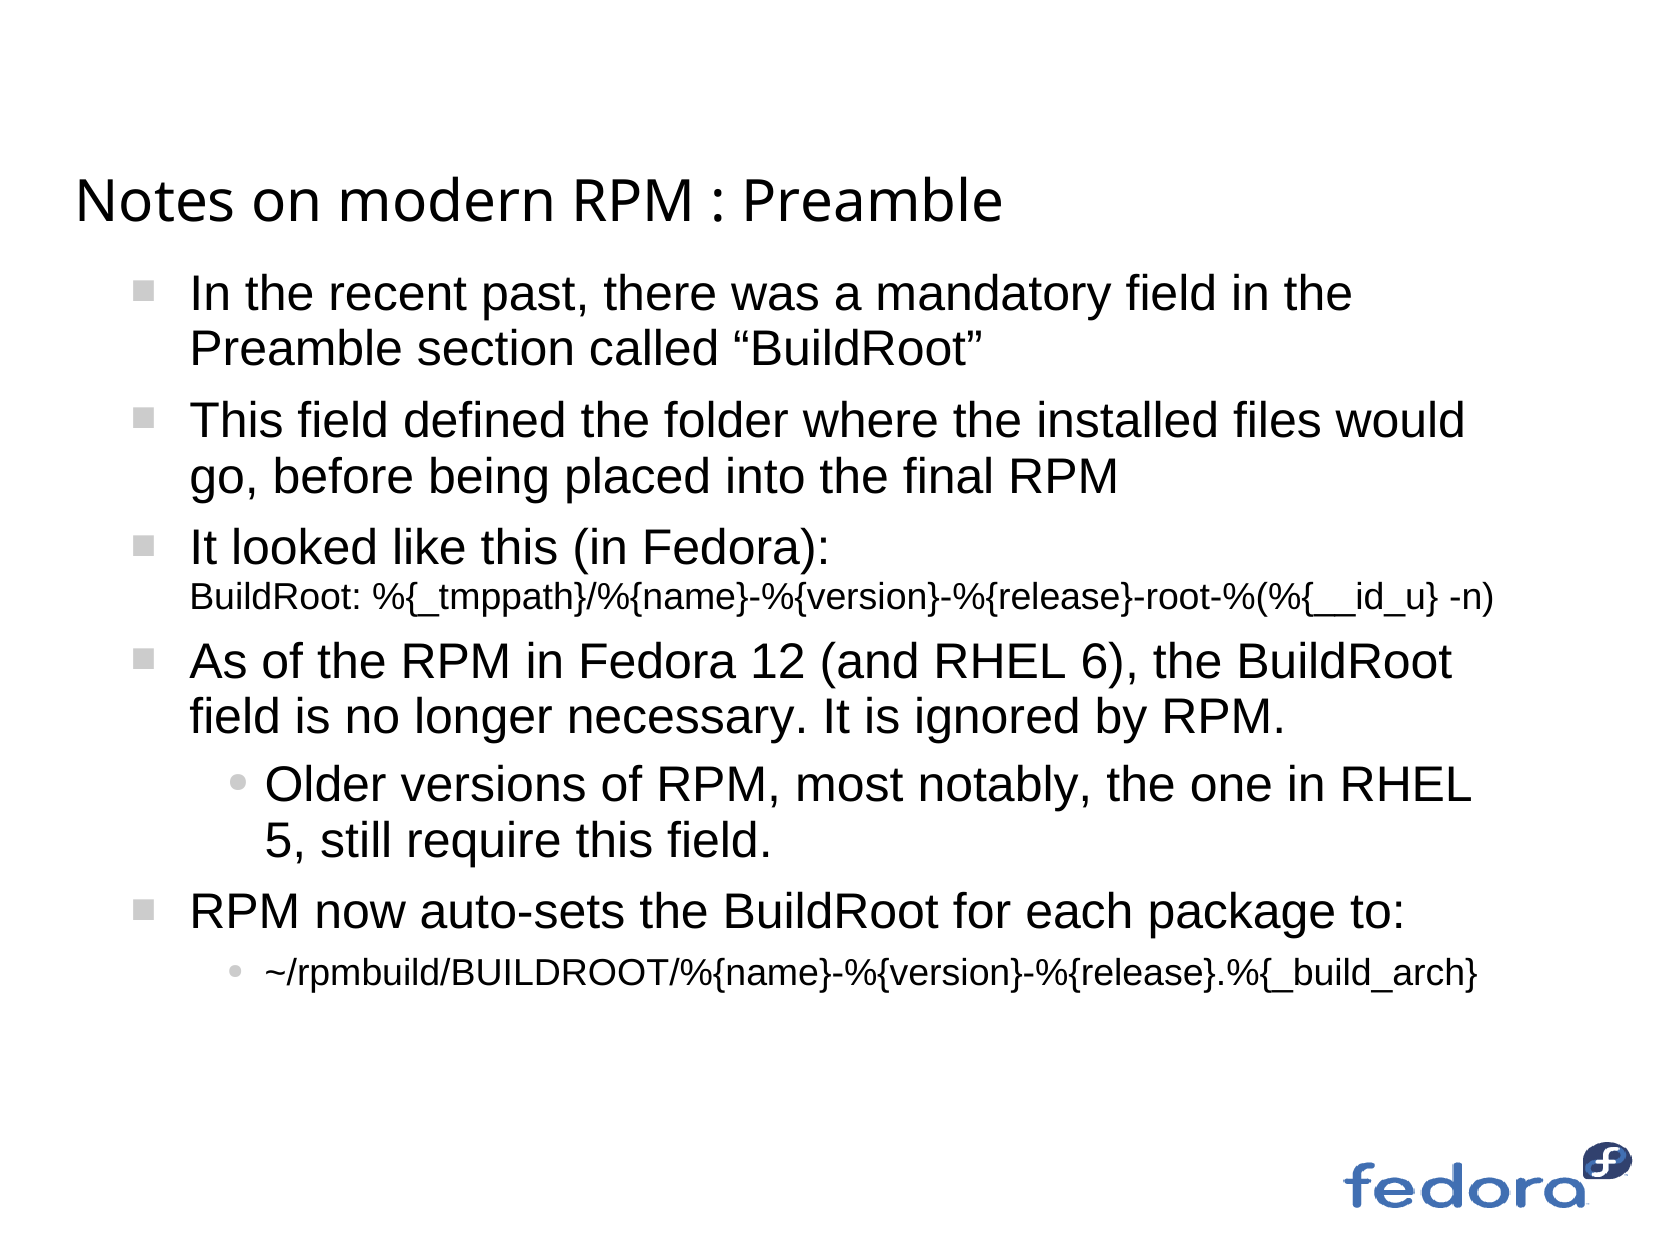

# Notes on modern RPM : Preamble
In the recent past, there was a mandatory field in the Preamble section called “BuildRoot”
This field defined the folder where the installed files would go, before being placed into the final RPM
It looked like this (in Fedora):
BuildRoot: %{_tmppath}/%{name}-%{version}-%{release}-root-%(%{__id_u} -n)
As of the RPM in Fedora 12 (and RHEL 6), the BuildRoot field is no longer necessary. It is ignored by RPM.
Older versions of RPM, most notably, the one in RHEL 5, still require this field.
RPM now auto-sets the BuildRoot for each package to:
~/rpmbuild/BUILDROOT/%{name}-%{version}-%{release}.%{_build_arch}